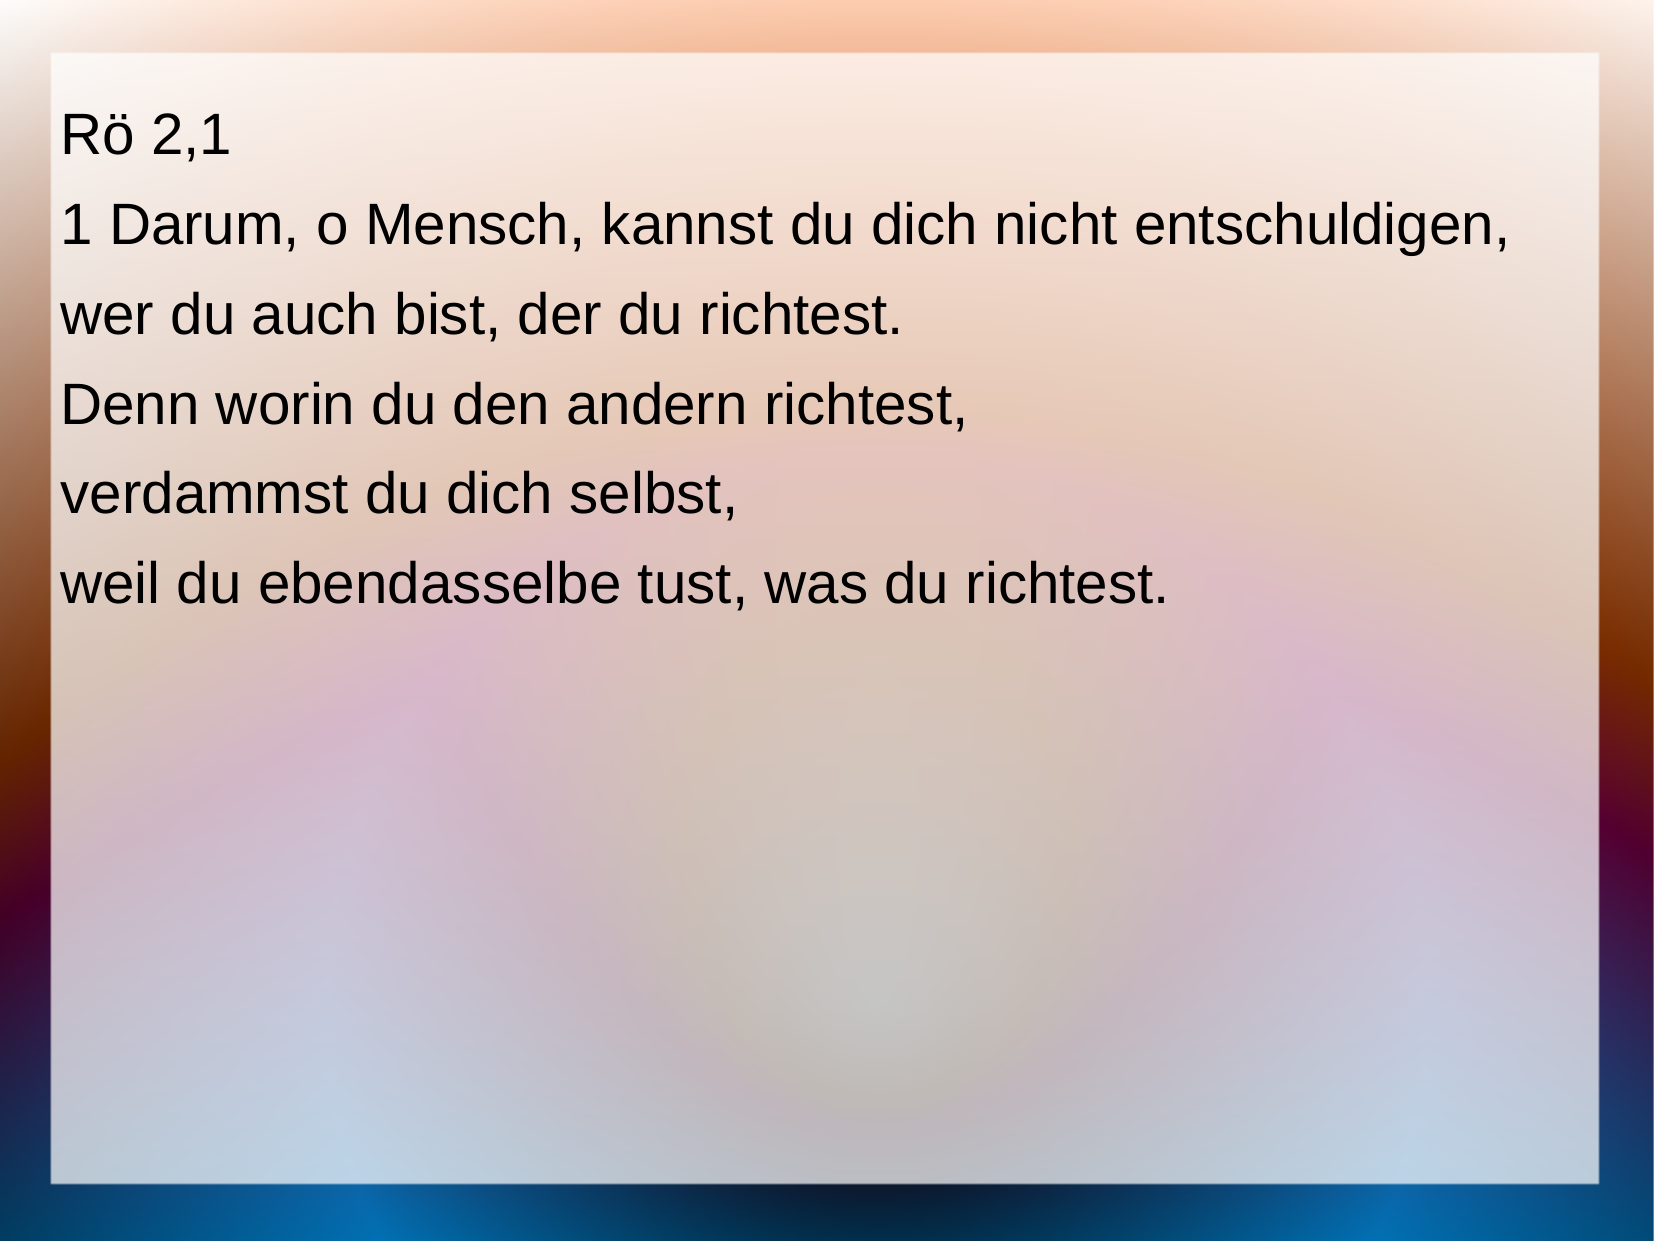

Rö 2,1
1 Darum, o Mensch, kannst du dich nicht entschuldigen,
wer du auch bist, der du richtest.
Denn worin du den andern richtest,
verdammst du dich selbst,
weil du ebendasselbe tust, was du richtest.